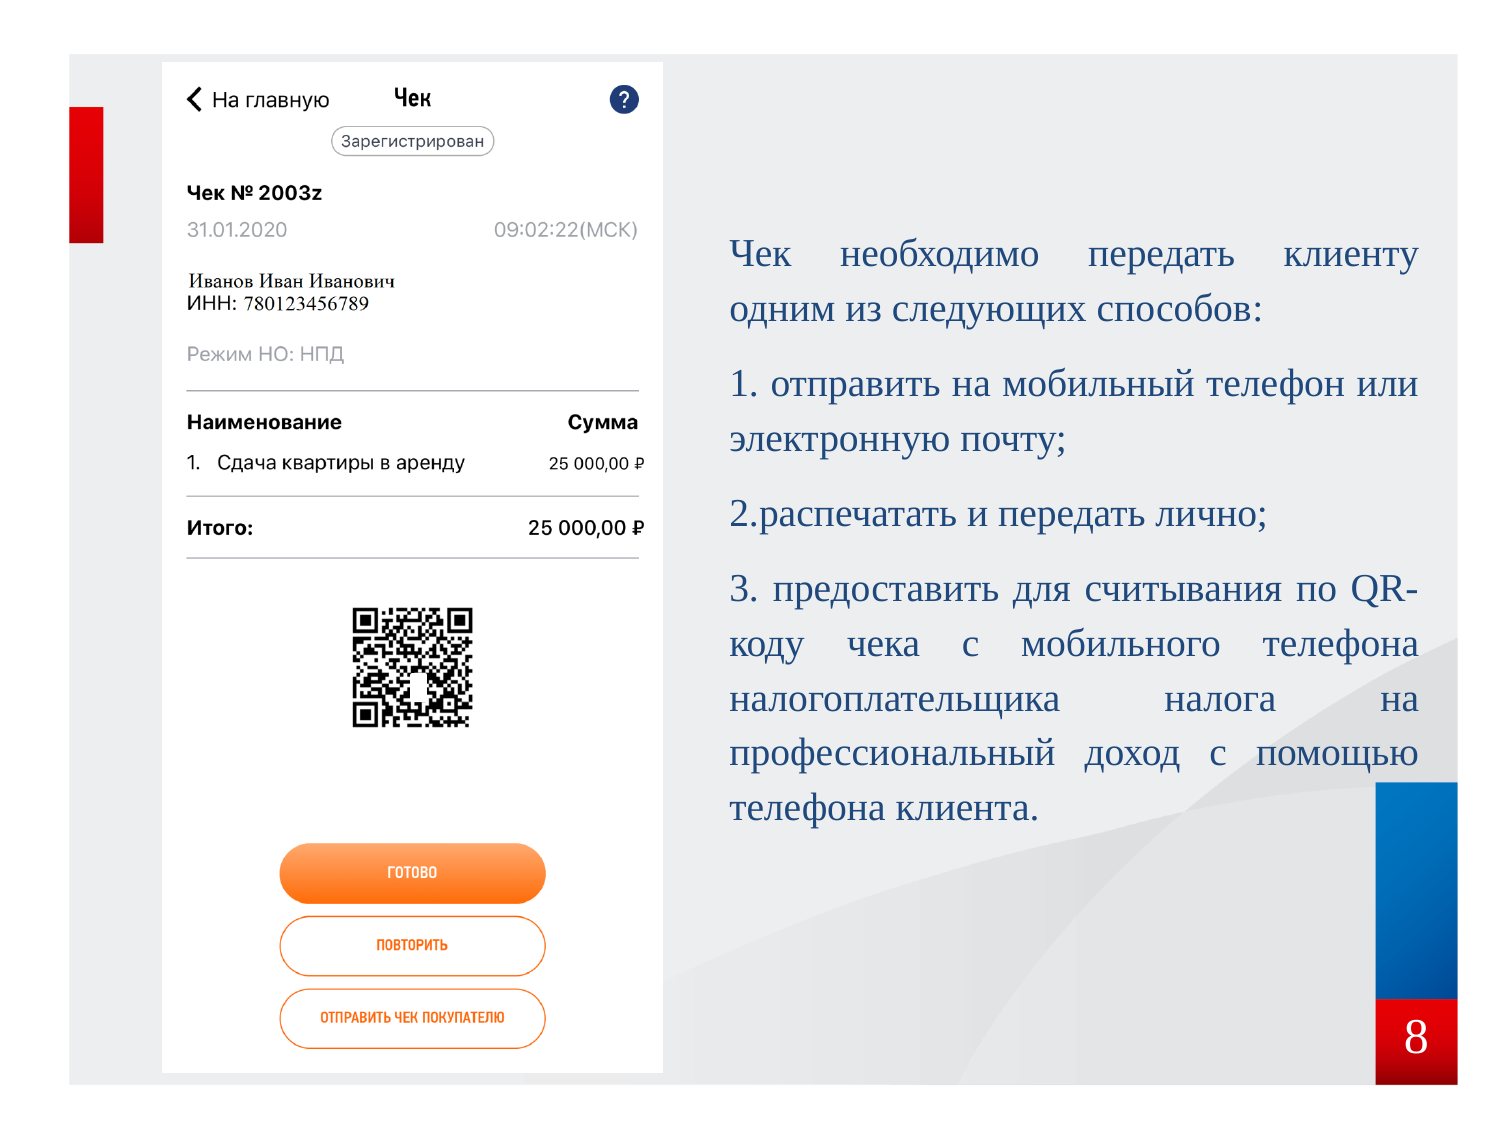

Чек необходимо передать клиенту одним из следующих способов:
1. отправить на мобильный телефон или электронную почту;
2.распечатать и передать лично;
3. предоставить для считывания по QR-коду чека с мобильного телефона налогоплательщика налога на профессиональный доход с помощью телефона клиента.
8